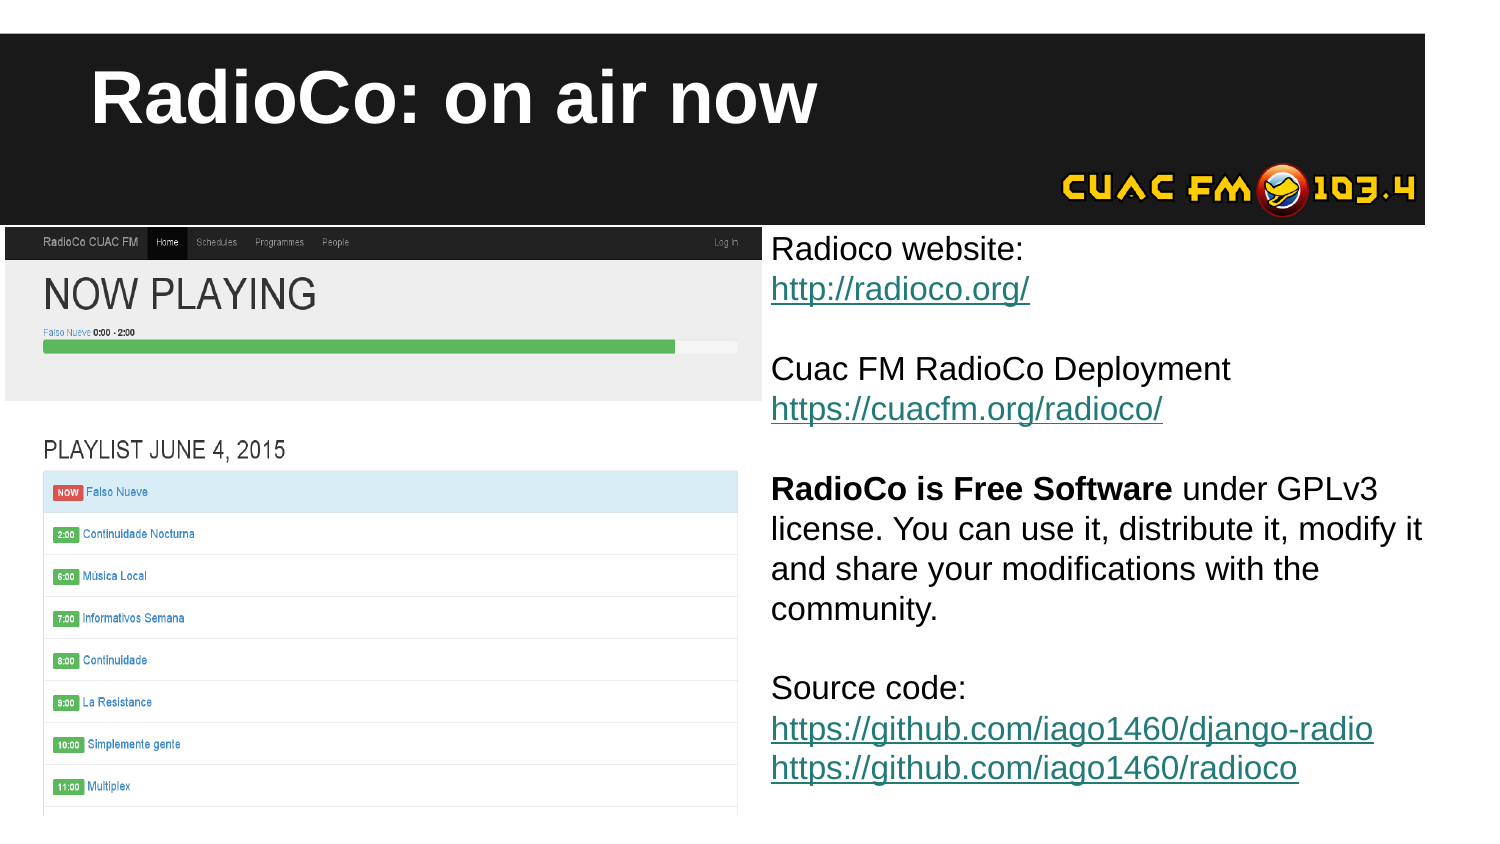

# RadioCo: on air now
Radioco website:
http://radioco.org/
Cuac FM RadioCo Deployment
https://cuacfm.org/radioco/
RadioCo is Free Software under GPLv3 license. You can use it, distribute it, modify it and share your modifications with the community.
Source code:
https://github.com/iago1460/django-radio
https://github.com/iago1460/radioco